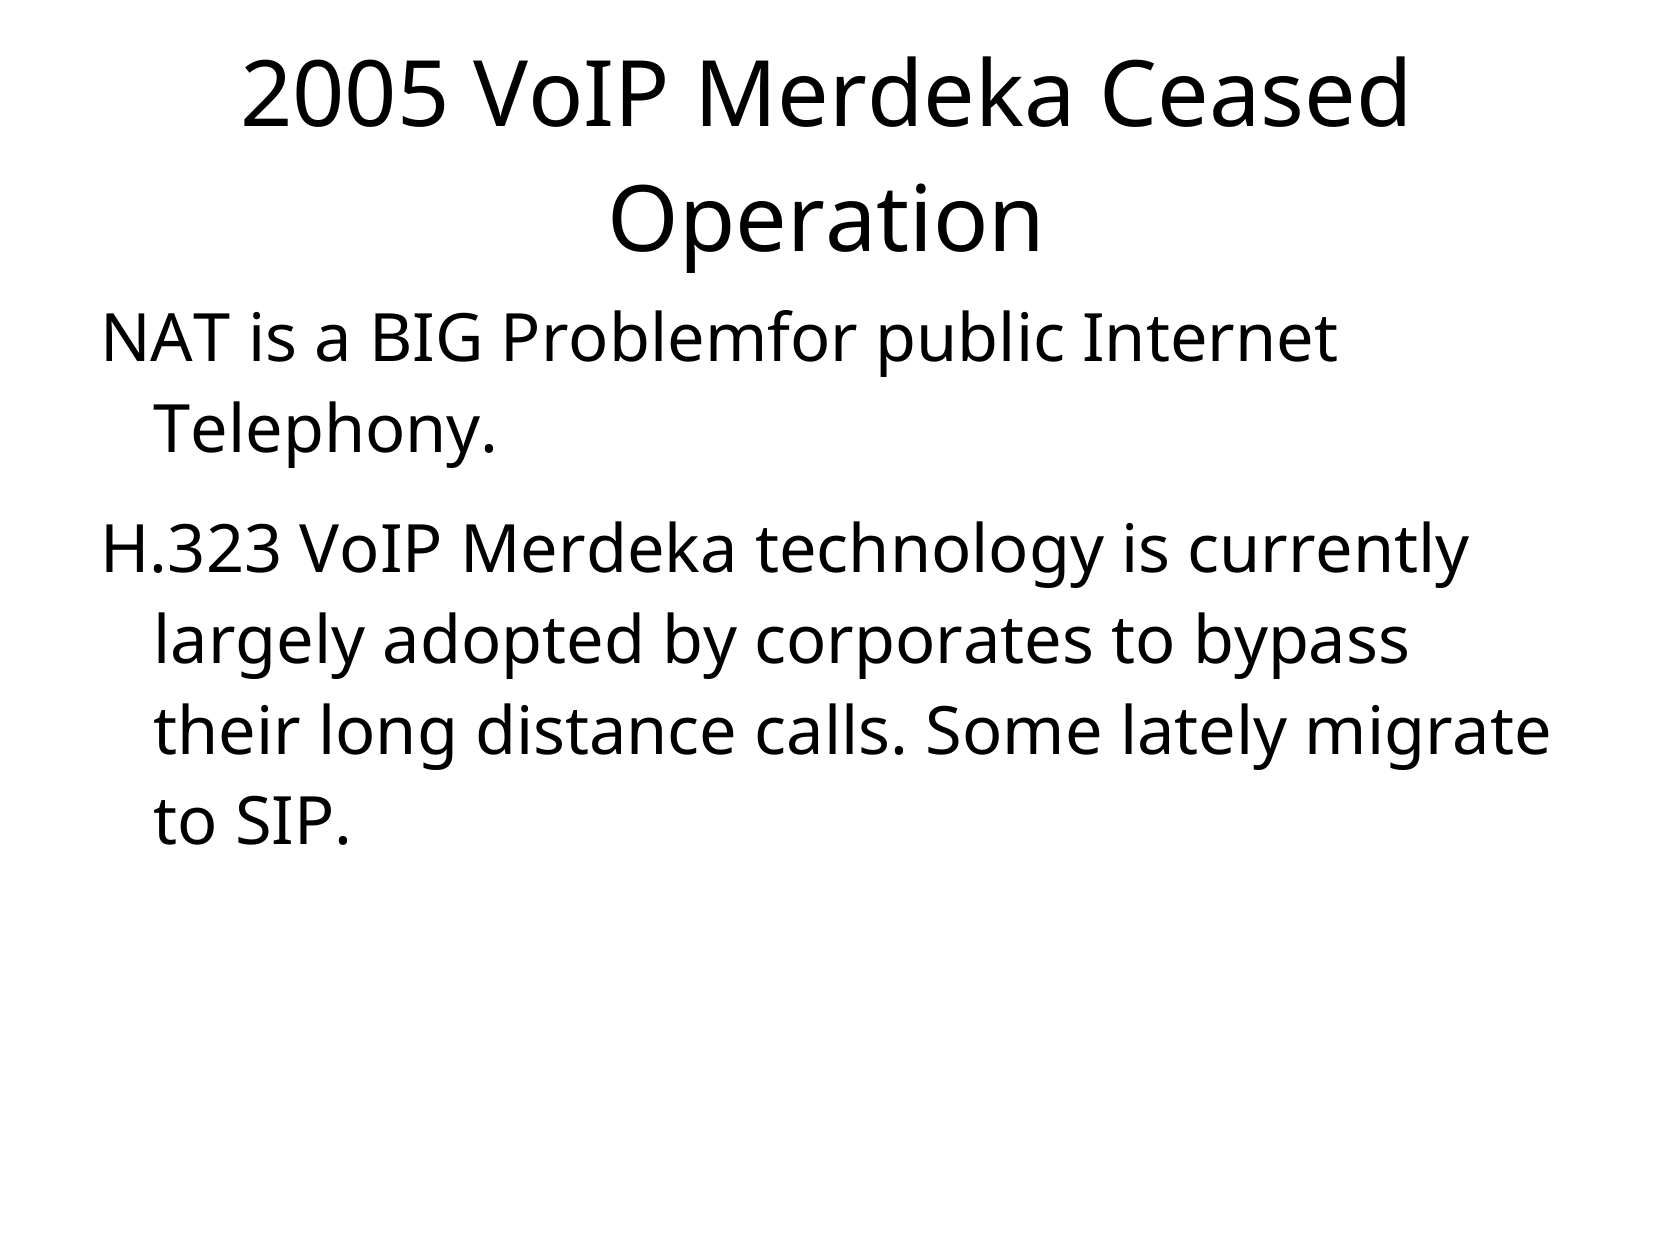

# 2005 VoIP Merdeka Ceased Operation
NAT is a BIG Problemfor public Internet Telephony.
H.323 VoIP Merdeka technology is currently largely adopted by corporates to bypass their long distance calls. Some lately migrate to SIP.